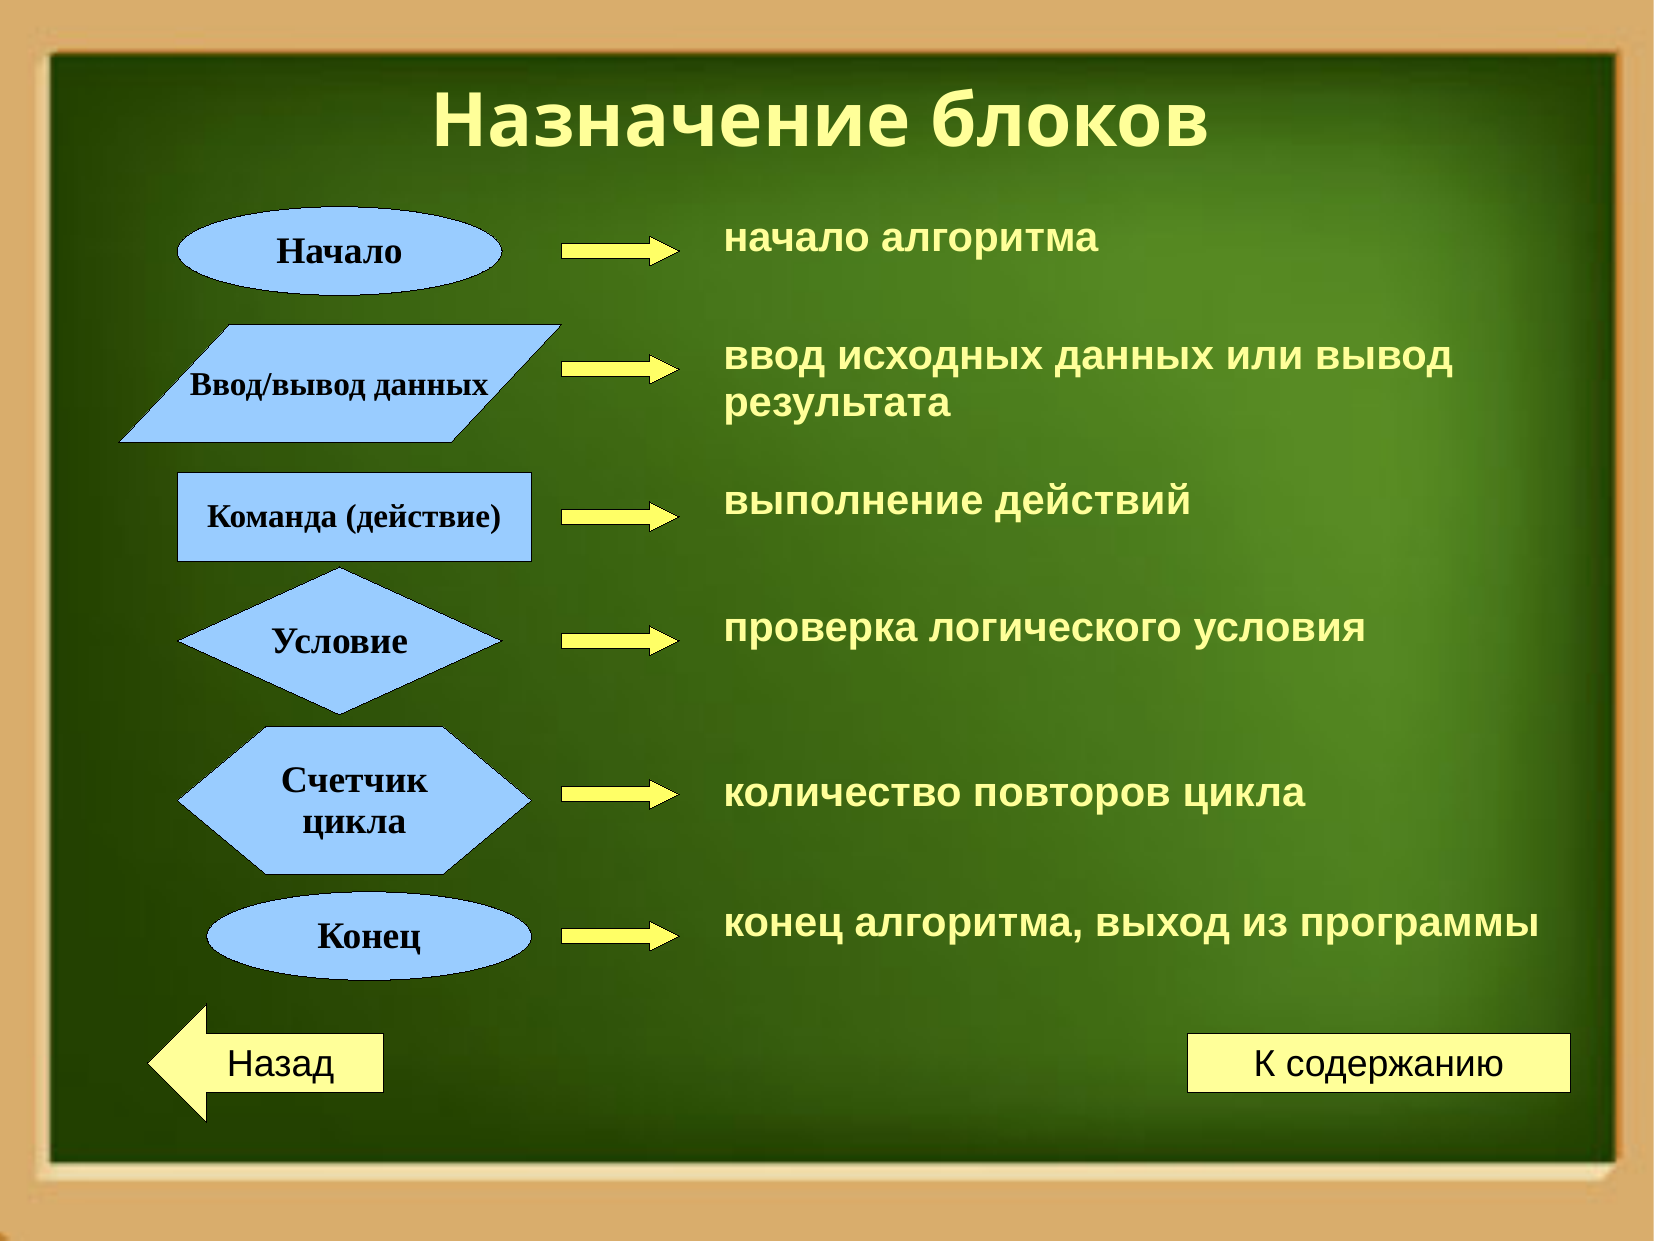

# Назначение блоков
Начало
начало алгоритма
Ввод/вывод данных
ввод исходных данных или вывод результата
выполнение действий
Команда (действие)
Условие
проверка логического условия
Счетчик
цикла
количество повторов цикла
Конец
конец алгоритма, выход из программы
Назад
К содержанию